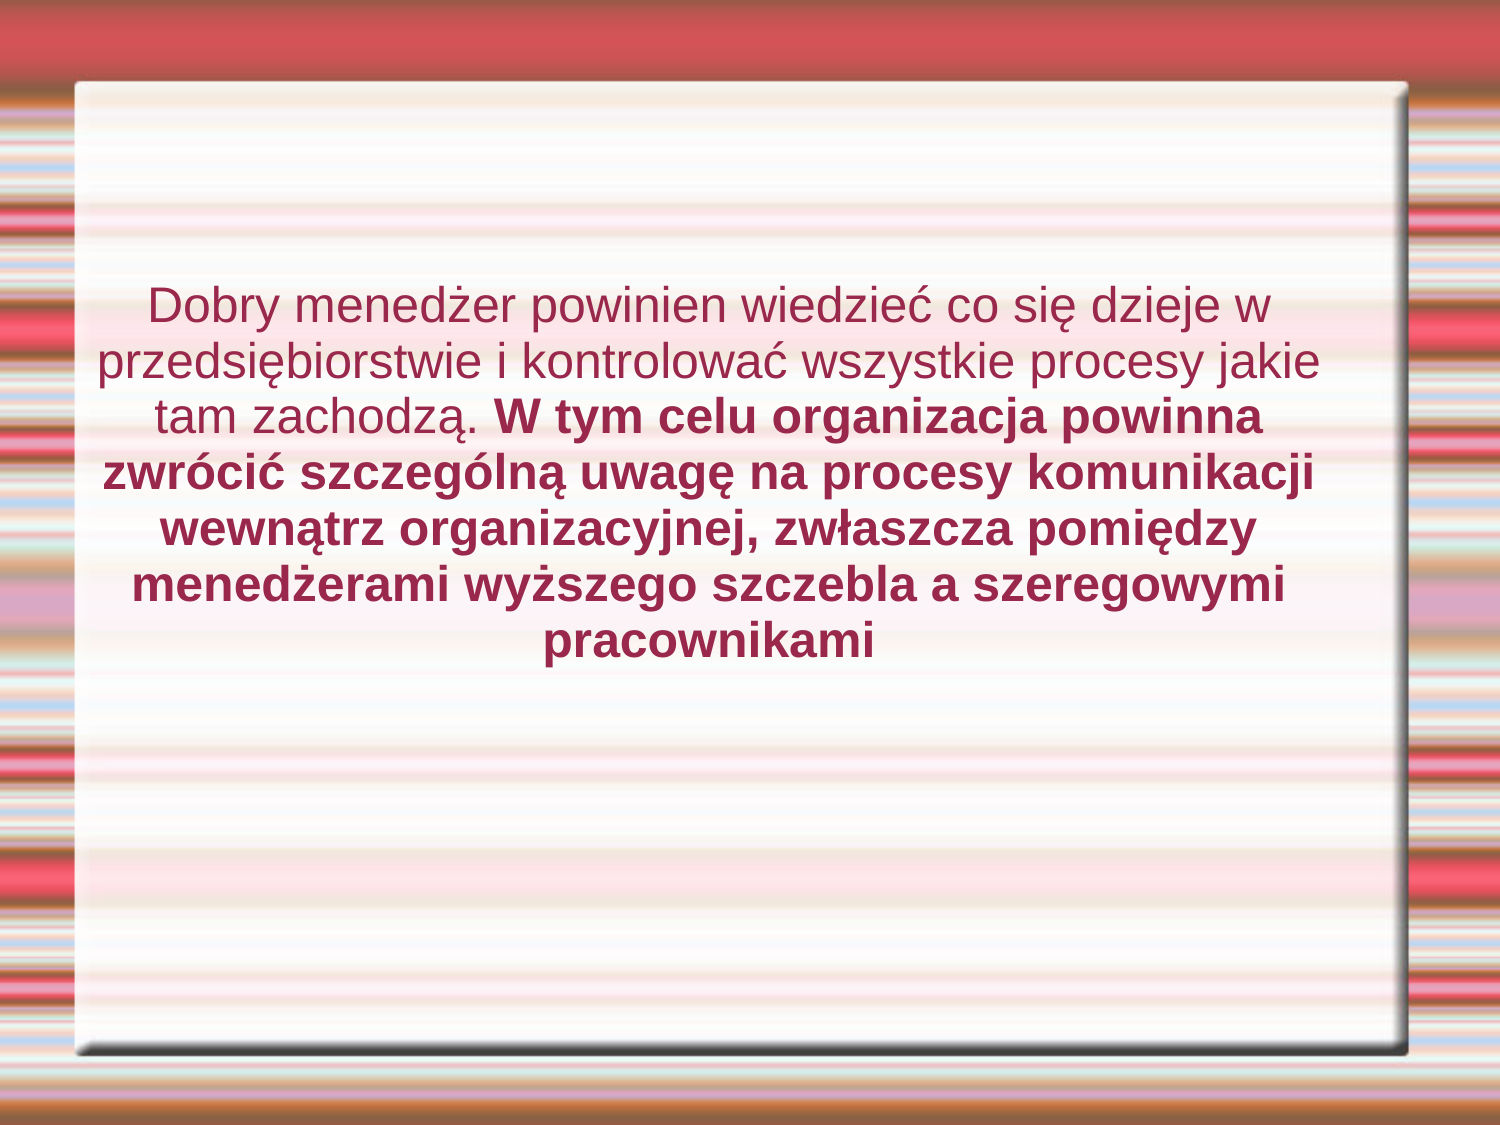

# Dobry menedżer powinien wiedzieć co się dzieje w przedsiębiorstwie i kontrolować wszystkie procesy jakie tam zachodzą. W tym celu organizacja powinna zwrócić szczególną uwagę na procesy komunikacji wewnątrz organizacyjnej, zwłaszcza pomiędzy menedżerami wyższego szczebla a szeregowymi pracownikami